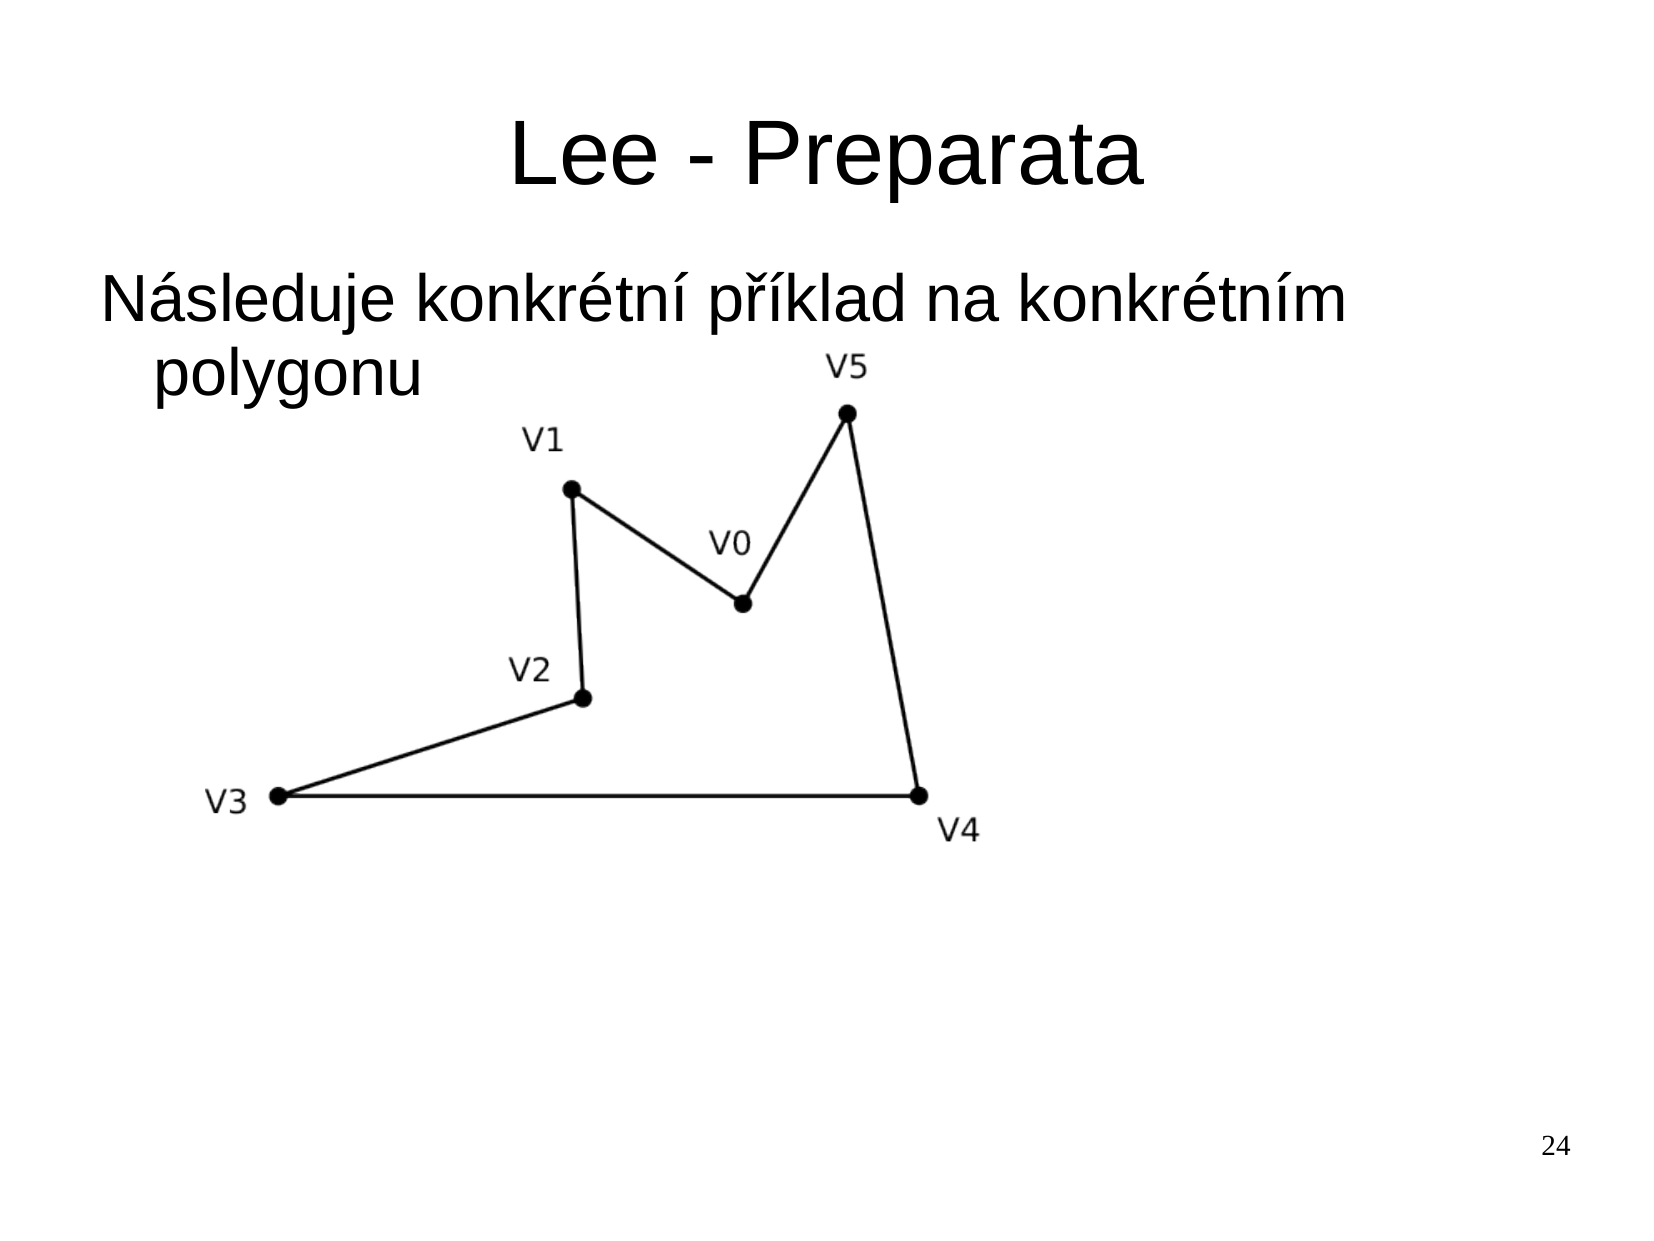

# Lee - Preparata
Následuje konkrétní příklad na konkrétním polygonu
24